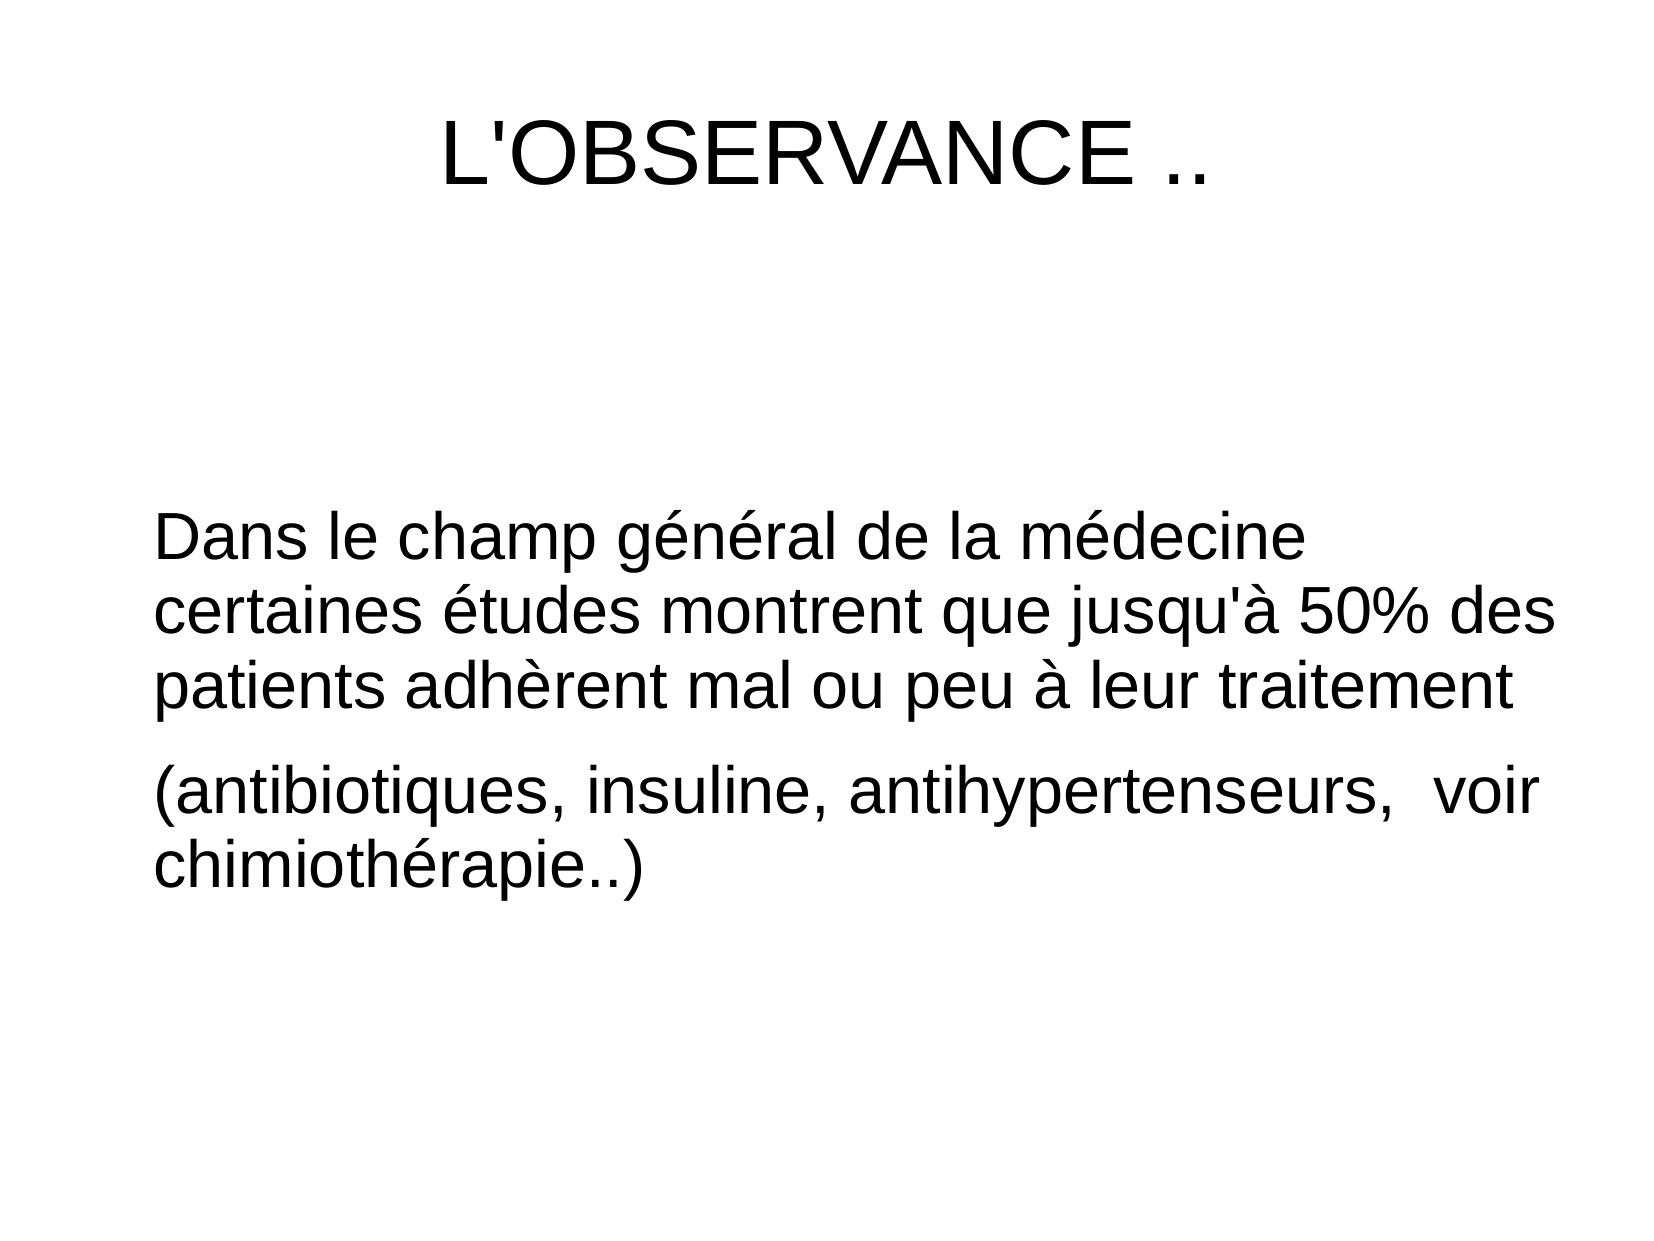

# L'OBSERVANCE ..
Dans le champ général de la médecine certaines études montrent que jusqu'à 50% des patients adhèrent mal ou peu à leur traitement
(antibiotiques, insuline, antihypertenseurs, voir chimiothérapie..)